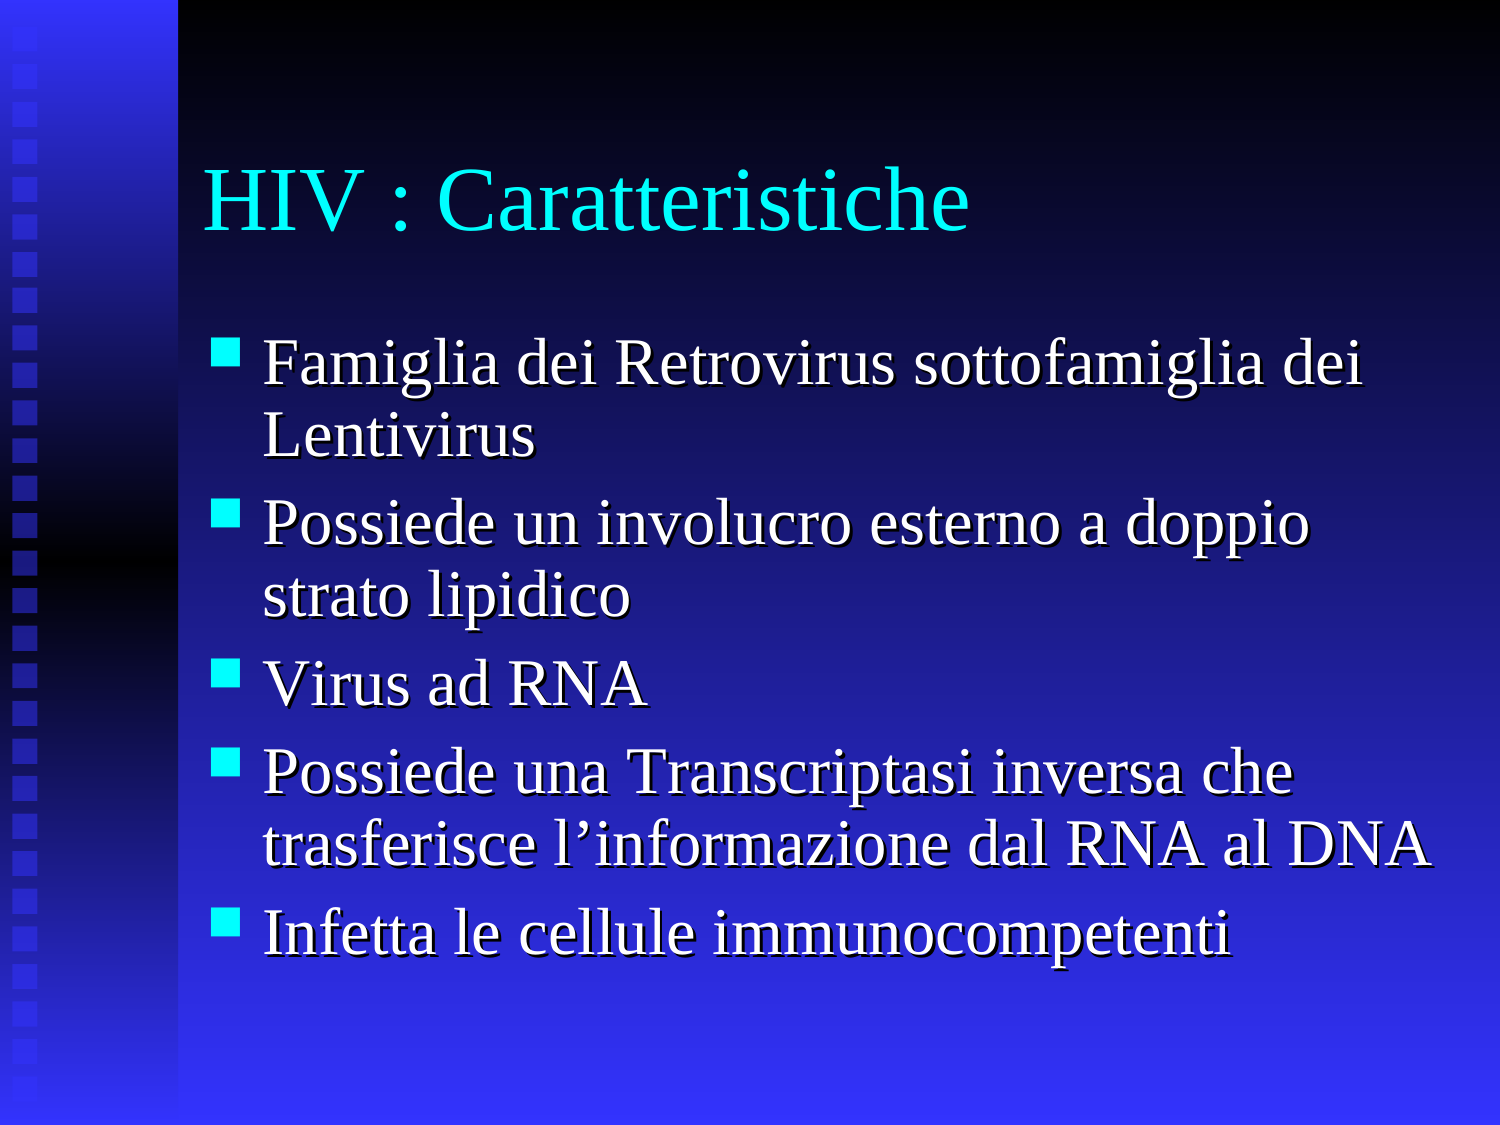

HIV : Caratteristiche
Famiglia dei Retrovirus sottofamiglia dei Lentivirus
Possiede un involucro esterno a doppio strato lipidico
Virus ad RNA
Possiede una Transcriptasi inversa che trasferisce l’informazione dal RNA al DNA
Infetta le cellule immunocompetenti